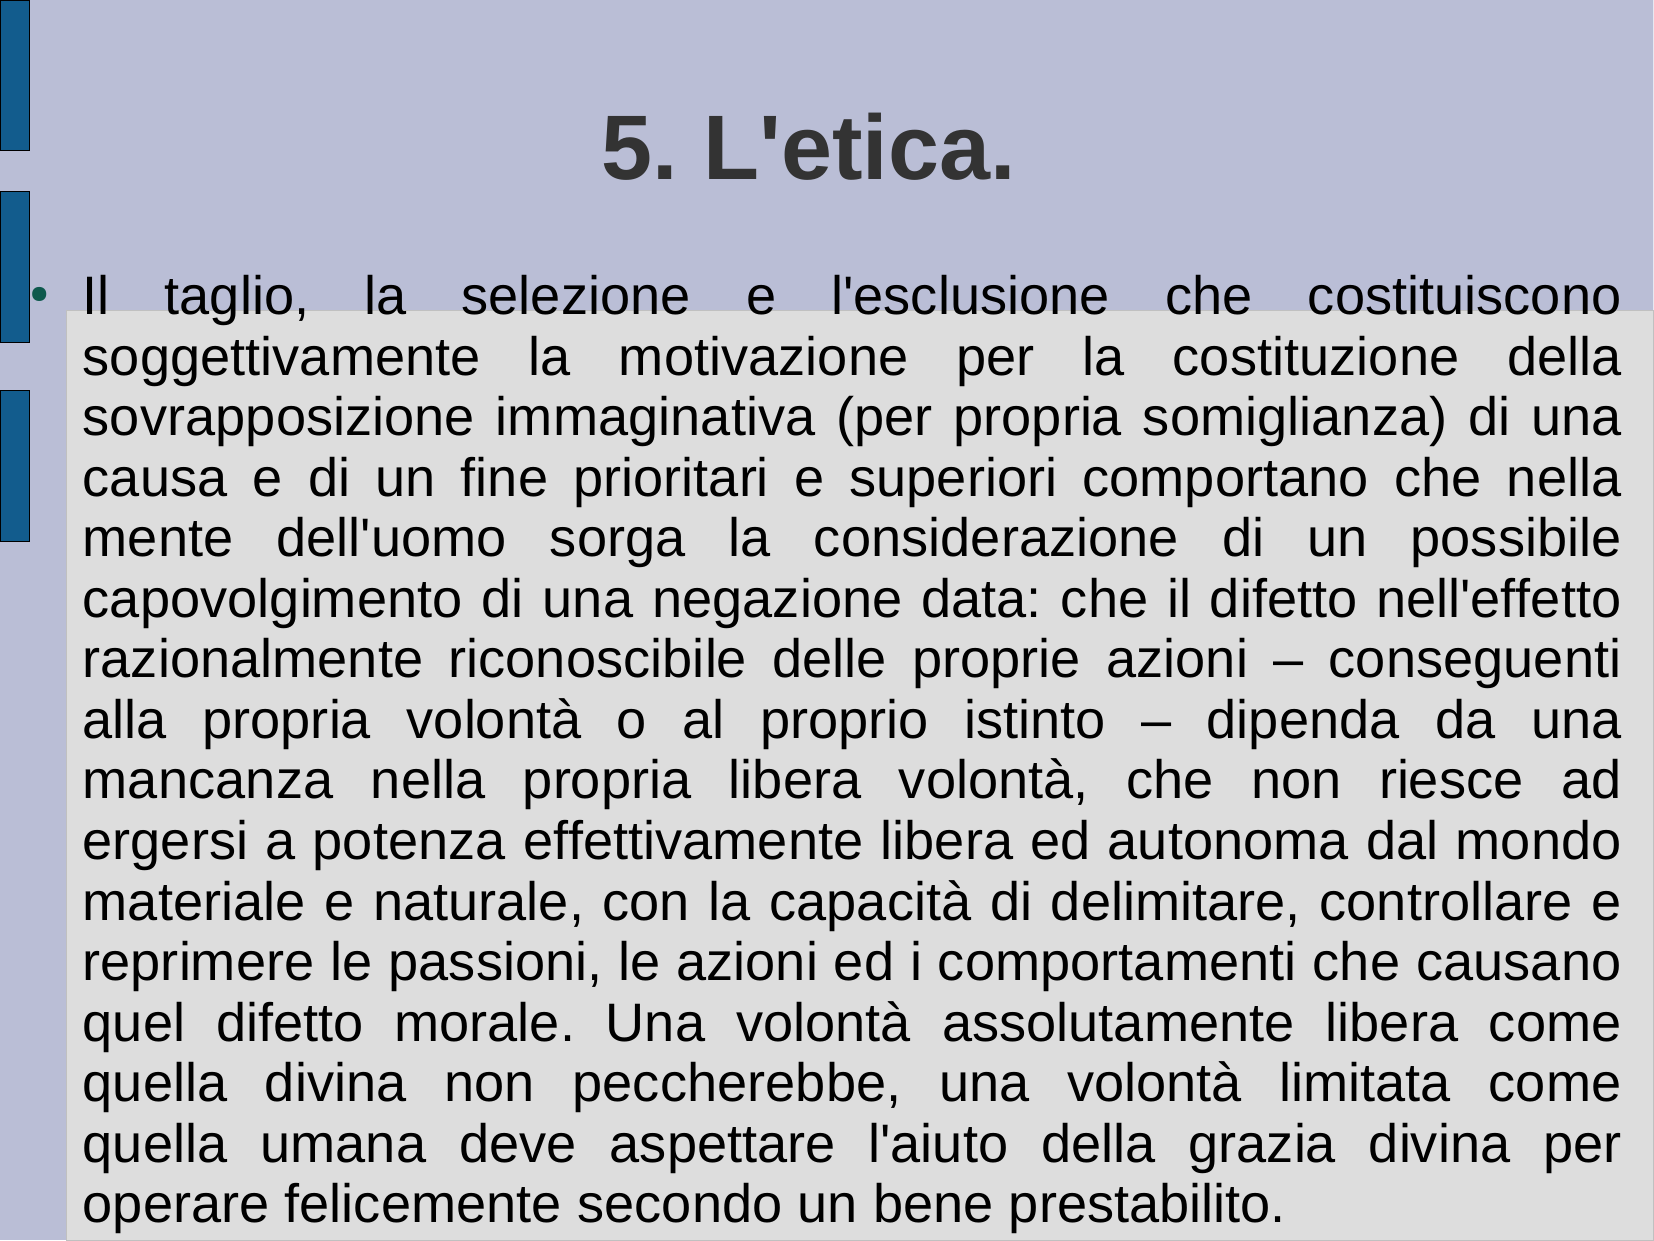

# 5. L'etica.
Il taglio, la selezione e l'esclusione che costituiscono soggettivamente la motivazione per la costituzione della sovrapposizione immaginativa (per propria somiglianza) di una causa e di un fine prioritari e superiori comportano che nella mente dell'uomo sorga la considerazione di un possibile capovolgimento di una negazione data: che il difetto nell'effetto razionalmente riconoscibile delle proprie azioni – conseguenti alla propria volontà o al proprio istinto – dipenda da una mancanza nella propria libera volontà, che non riesce ad ergersi a potenza effettivamente libera ed autonoma dal mondo materiale e naturale, con la capacità di delimitare, controllare e reprimere le passioni, le azioni ed i comportamenti che causano quel difetto morale. Una volontà assolutamente libera come quella divina non peccherebbe, una volontà limitata come quella umana deve aspettare l'aiuto della grazia divina per operare felicemente secondo un bene prestabilito.